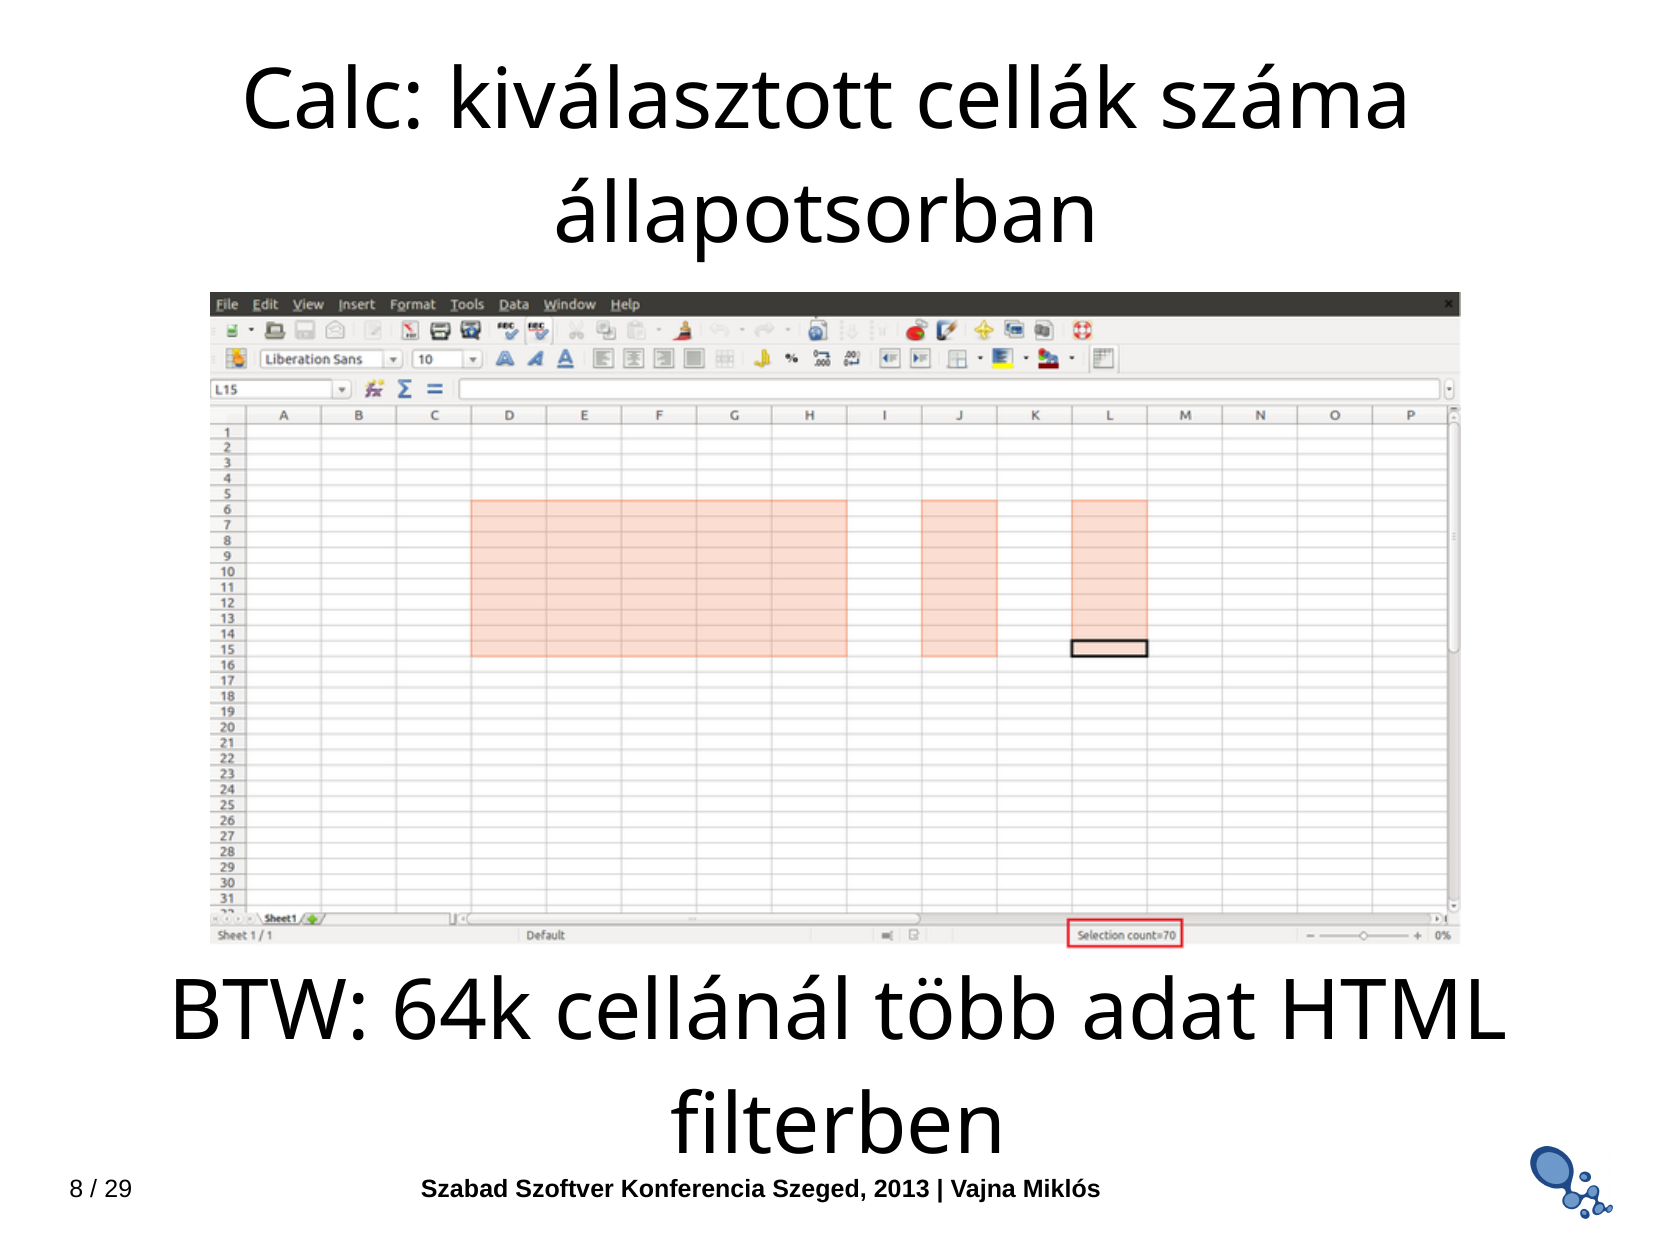

# Calc: kiválasztott cellák száma állapotsorban
BTW: 64k cellánál több adat HTML filterben